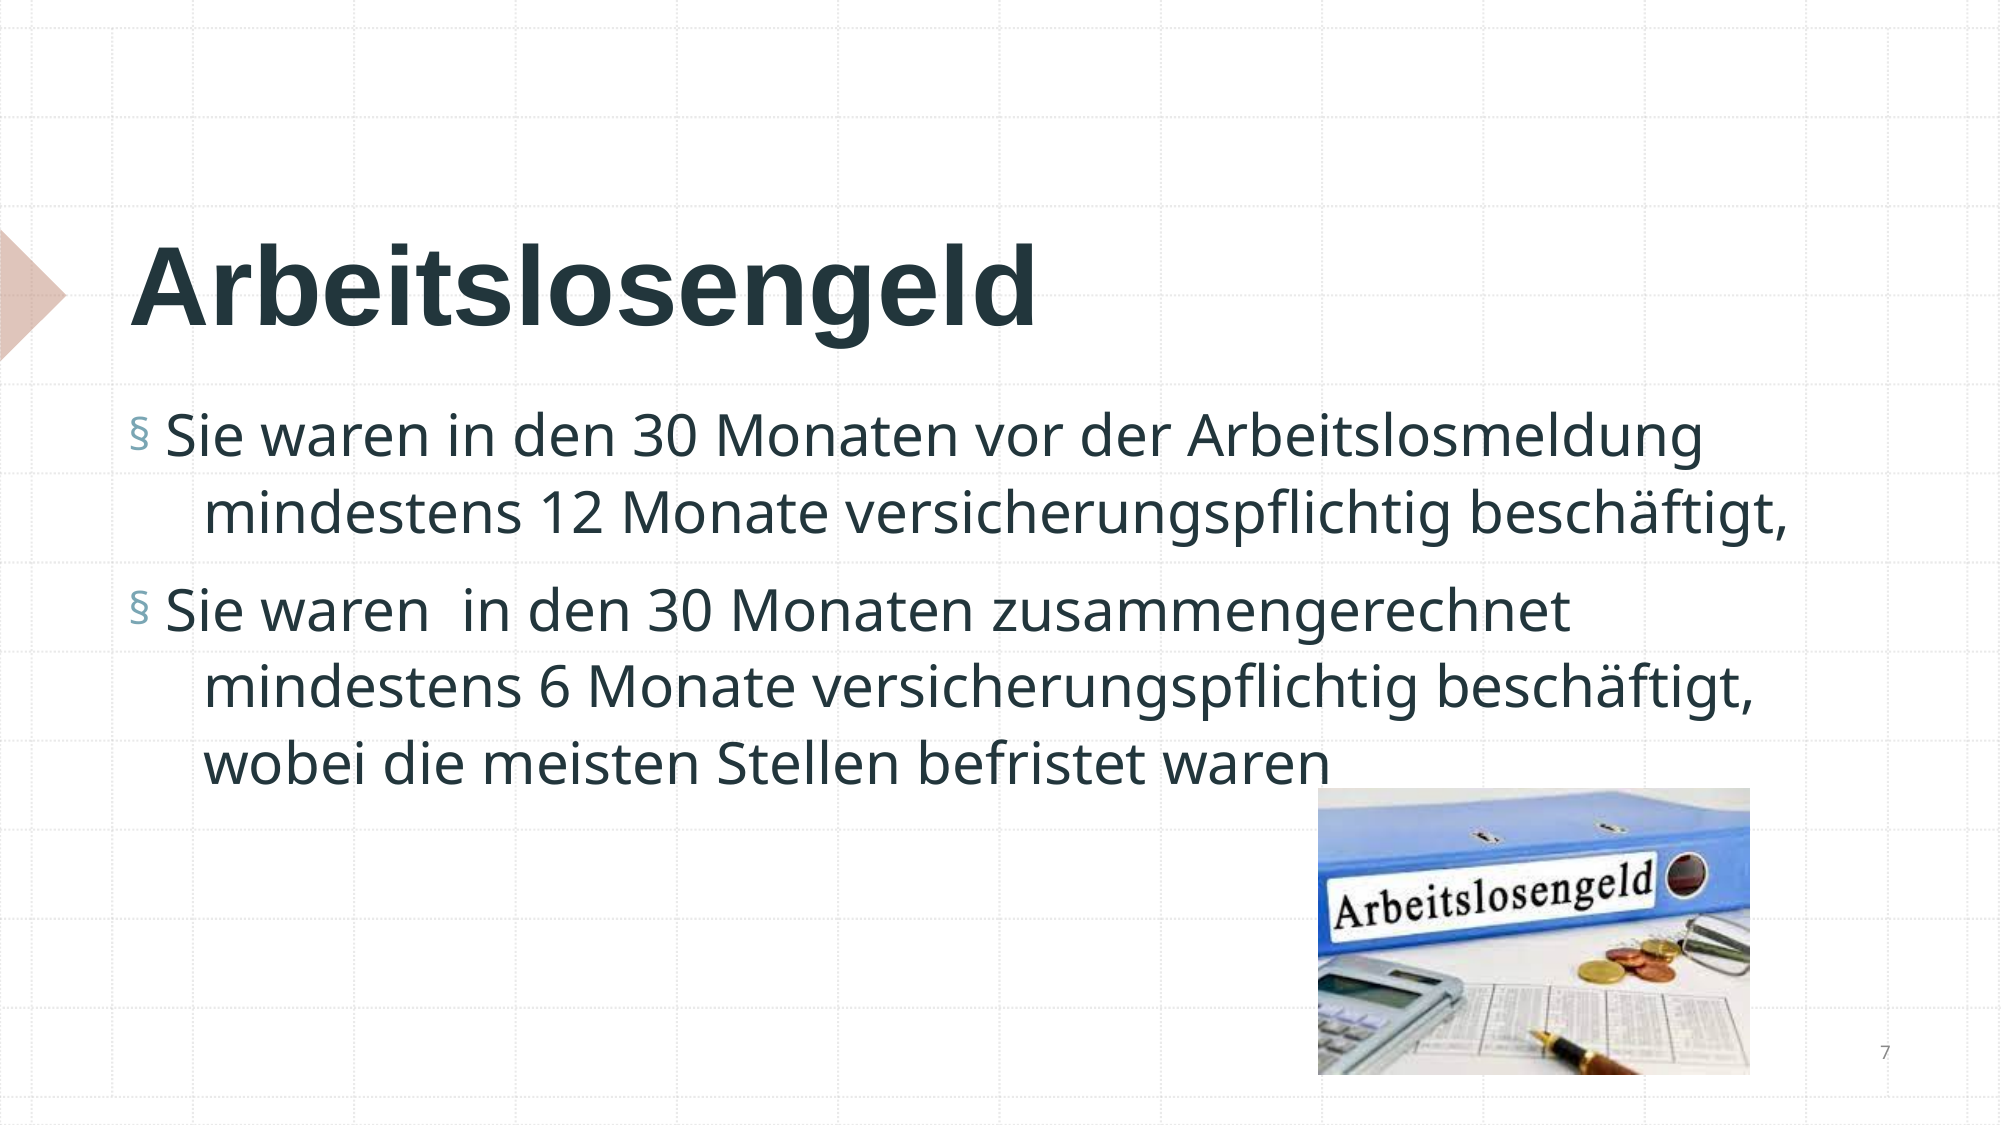

# Arbeitslosengeld
Sie waren in den 30 Monaten vor der Arbeitslosmeldung mindestens 12 Monate versicherungspflichtig beschäftigt,
Sie waren in den 30 Monaten zusammengerechnet mindestens 6 Monate versicherungspflichtig beschäftigt, wobei die meisten Stellen befristet waren